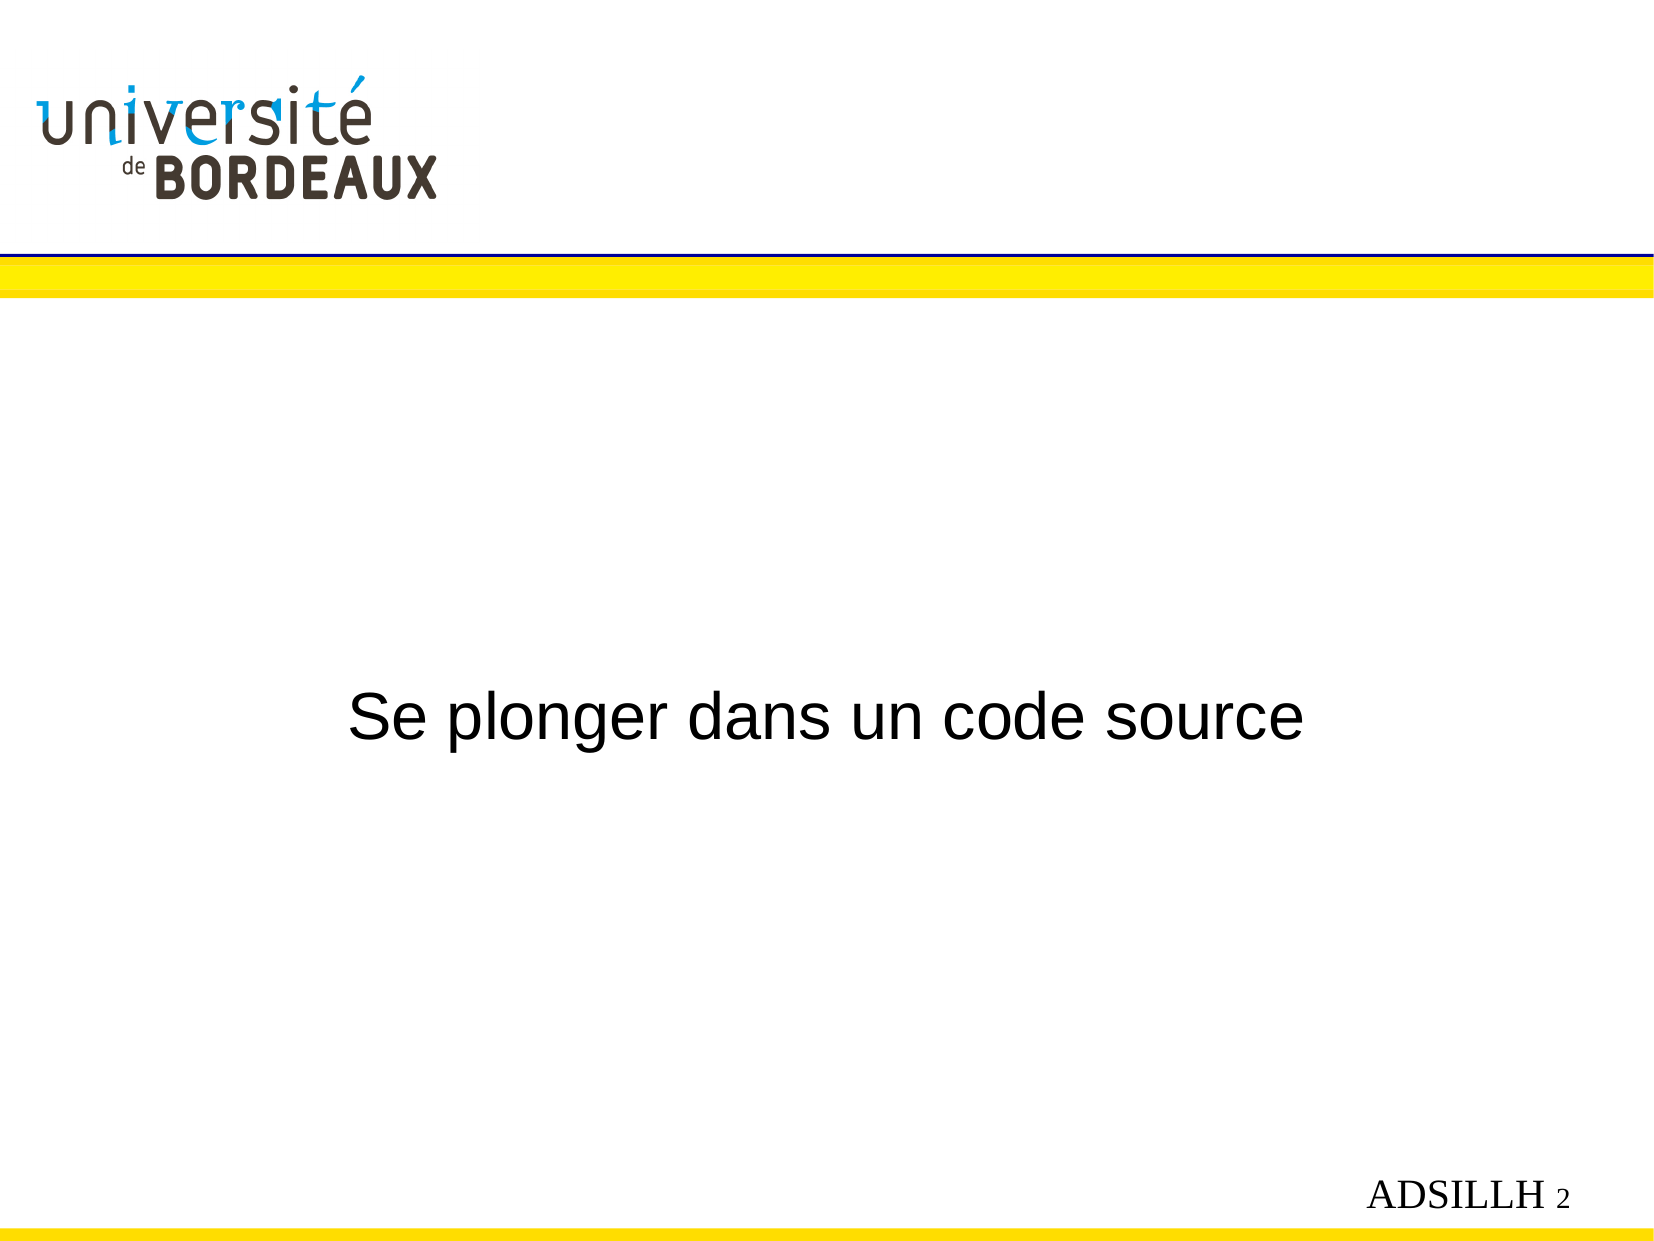

#
Se plonger dans un code source
2